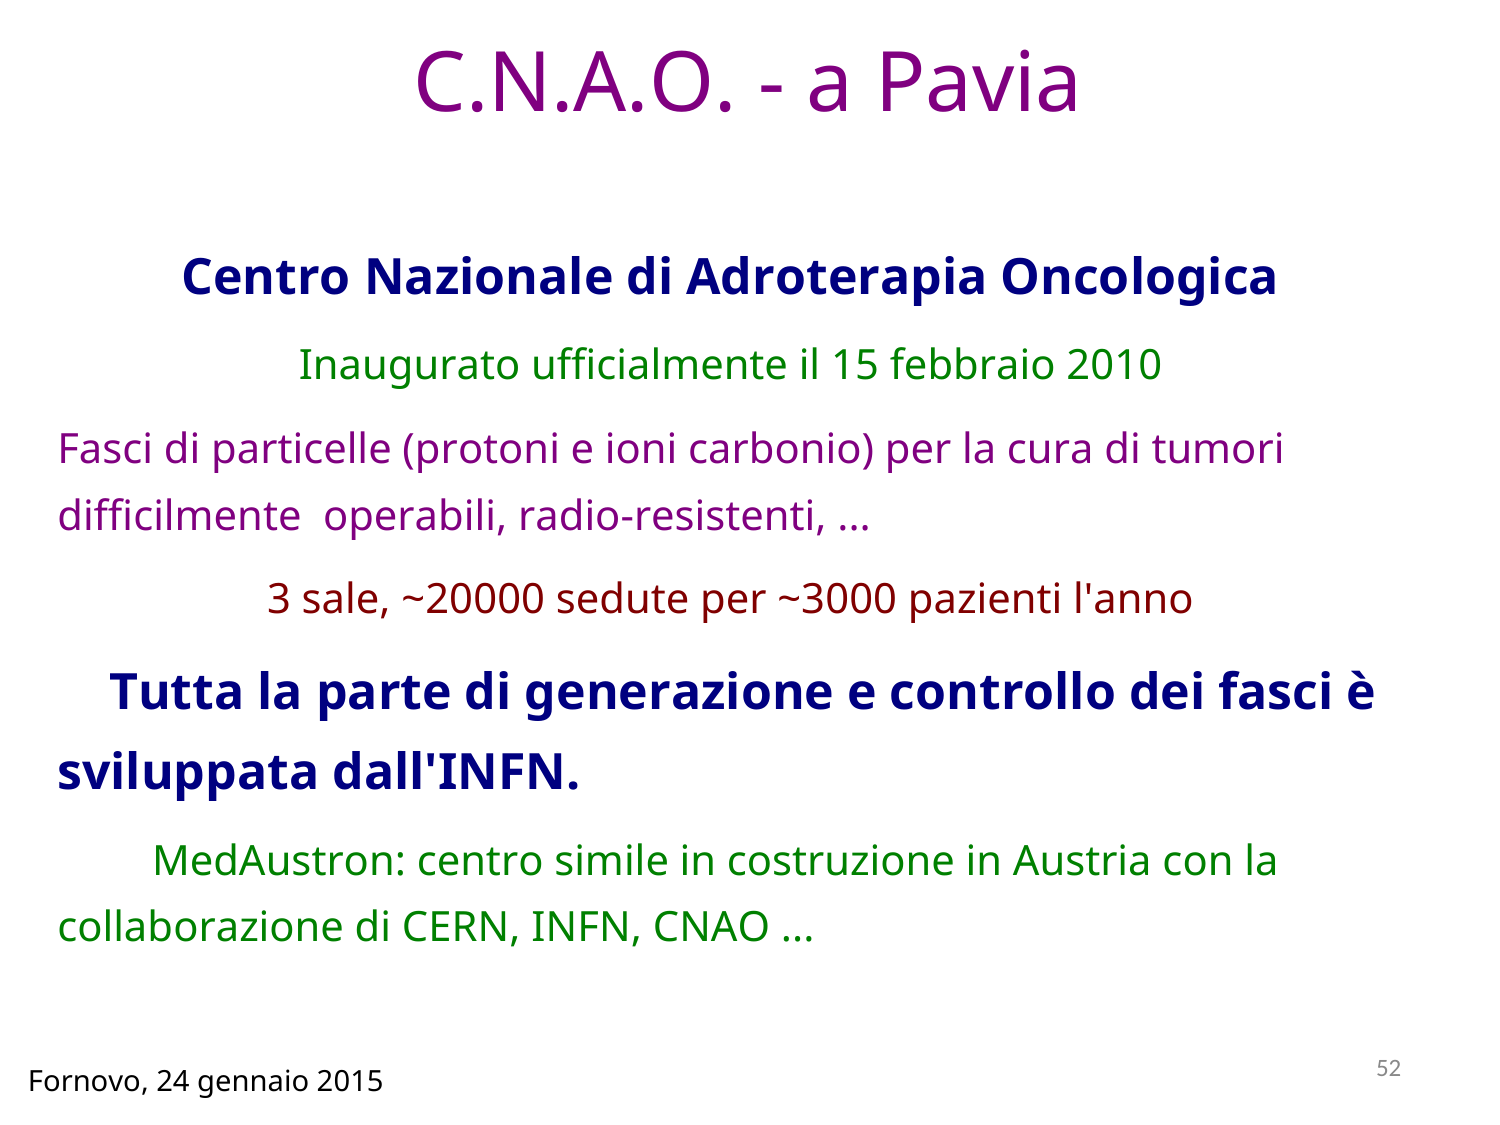

C.N.A.O. - a Pavia
Centro Nazionale di Adroterapia Oncologica
Inaugurato ufficialmente il 15 febbraio 2010
Fasci di particelle (protoni e ioni carbonio) per la cura di tumori difficilmente operabili, radio-resistenti, ...
3 sale, ~20000 sedute per ~3000 pazienti l'anno
 Tutta la parte di generazione e controllo dei fasci è sviluppata dall'INFN.
	 MedAustron: centro simile in costruzione in Austria con la collaborazione di CERN, INFN, CNAO ...
52